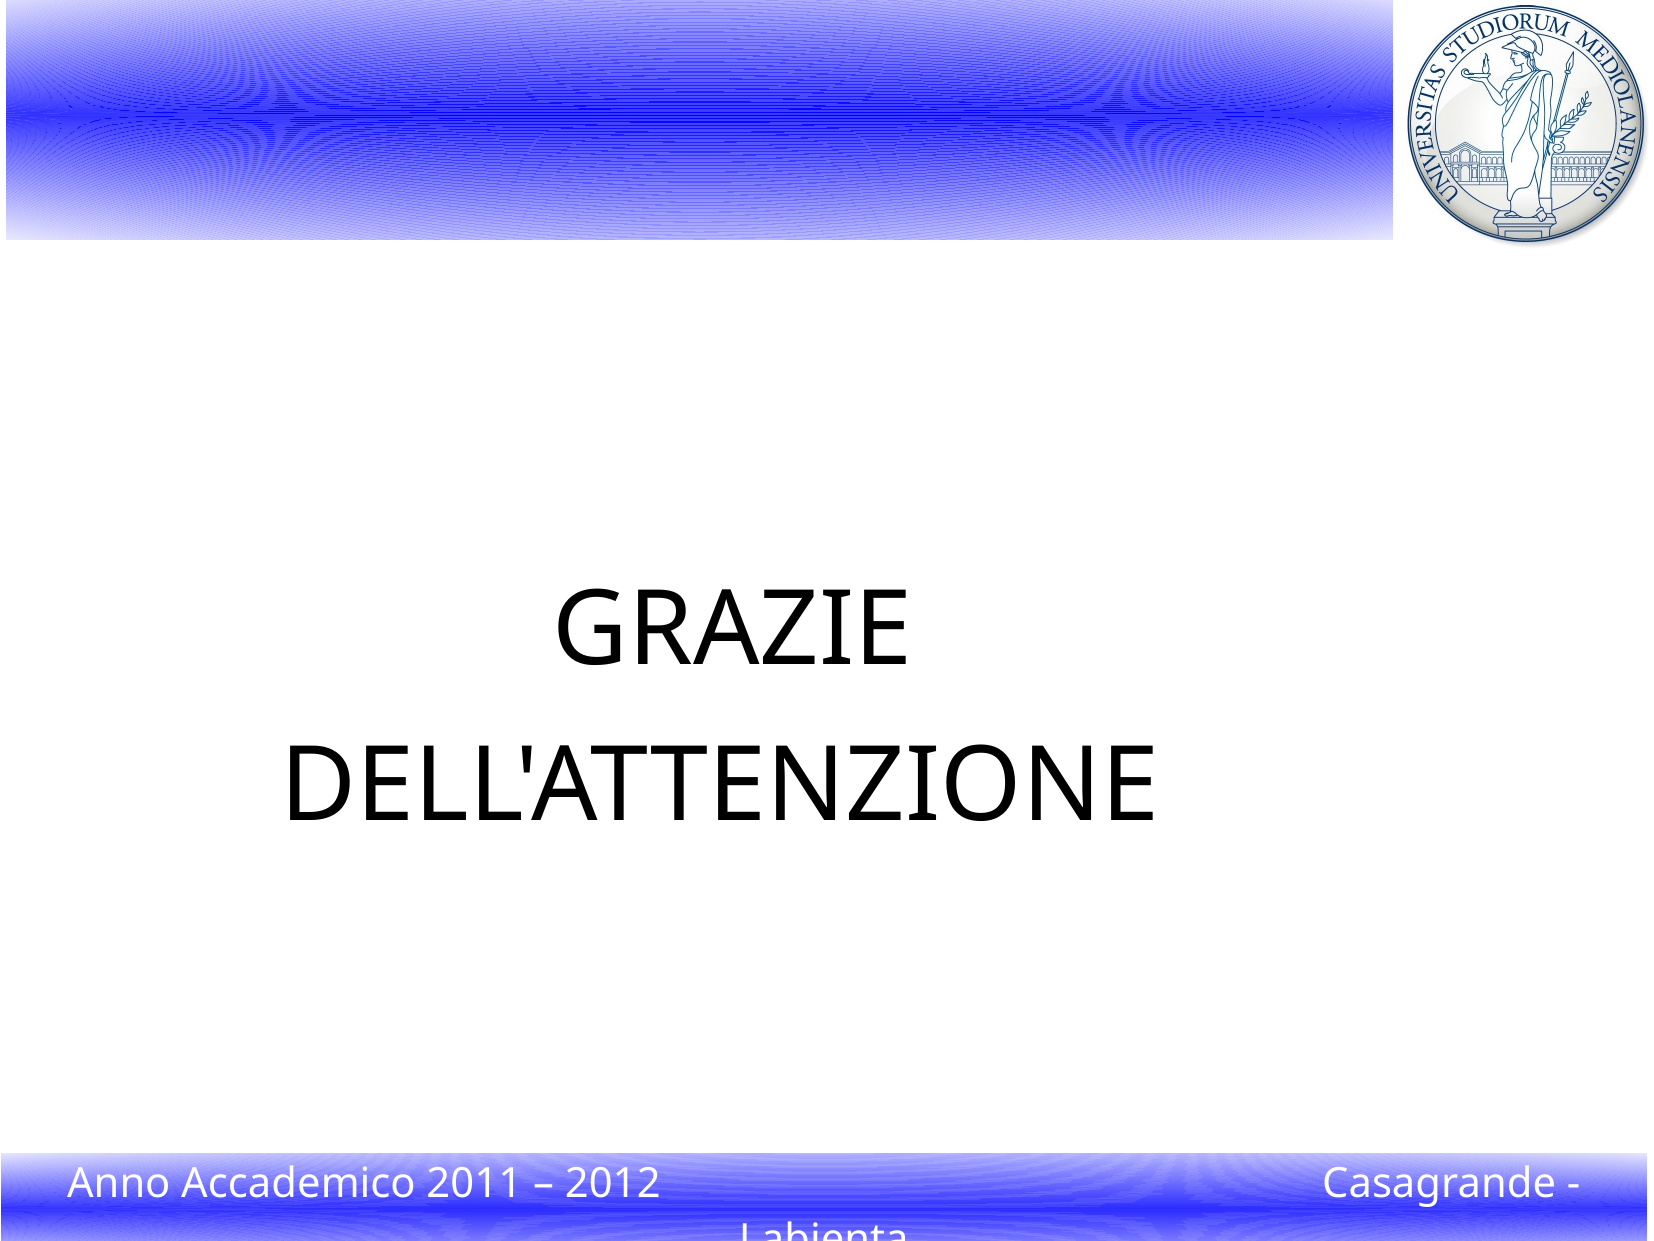

#
GRAZIE DELL'ATTENZIONE
Anno Accademico 2011 – 2012 									Casagrande - Labienta